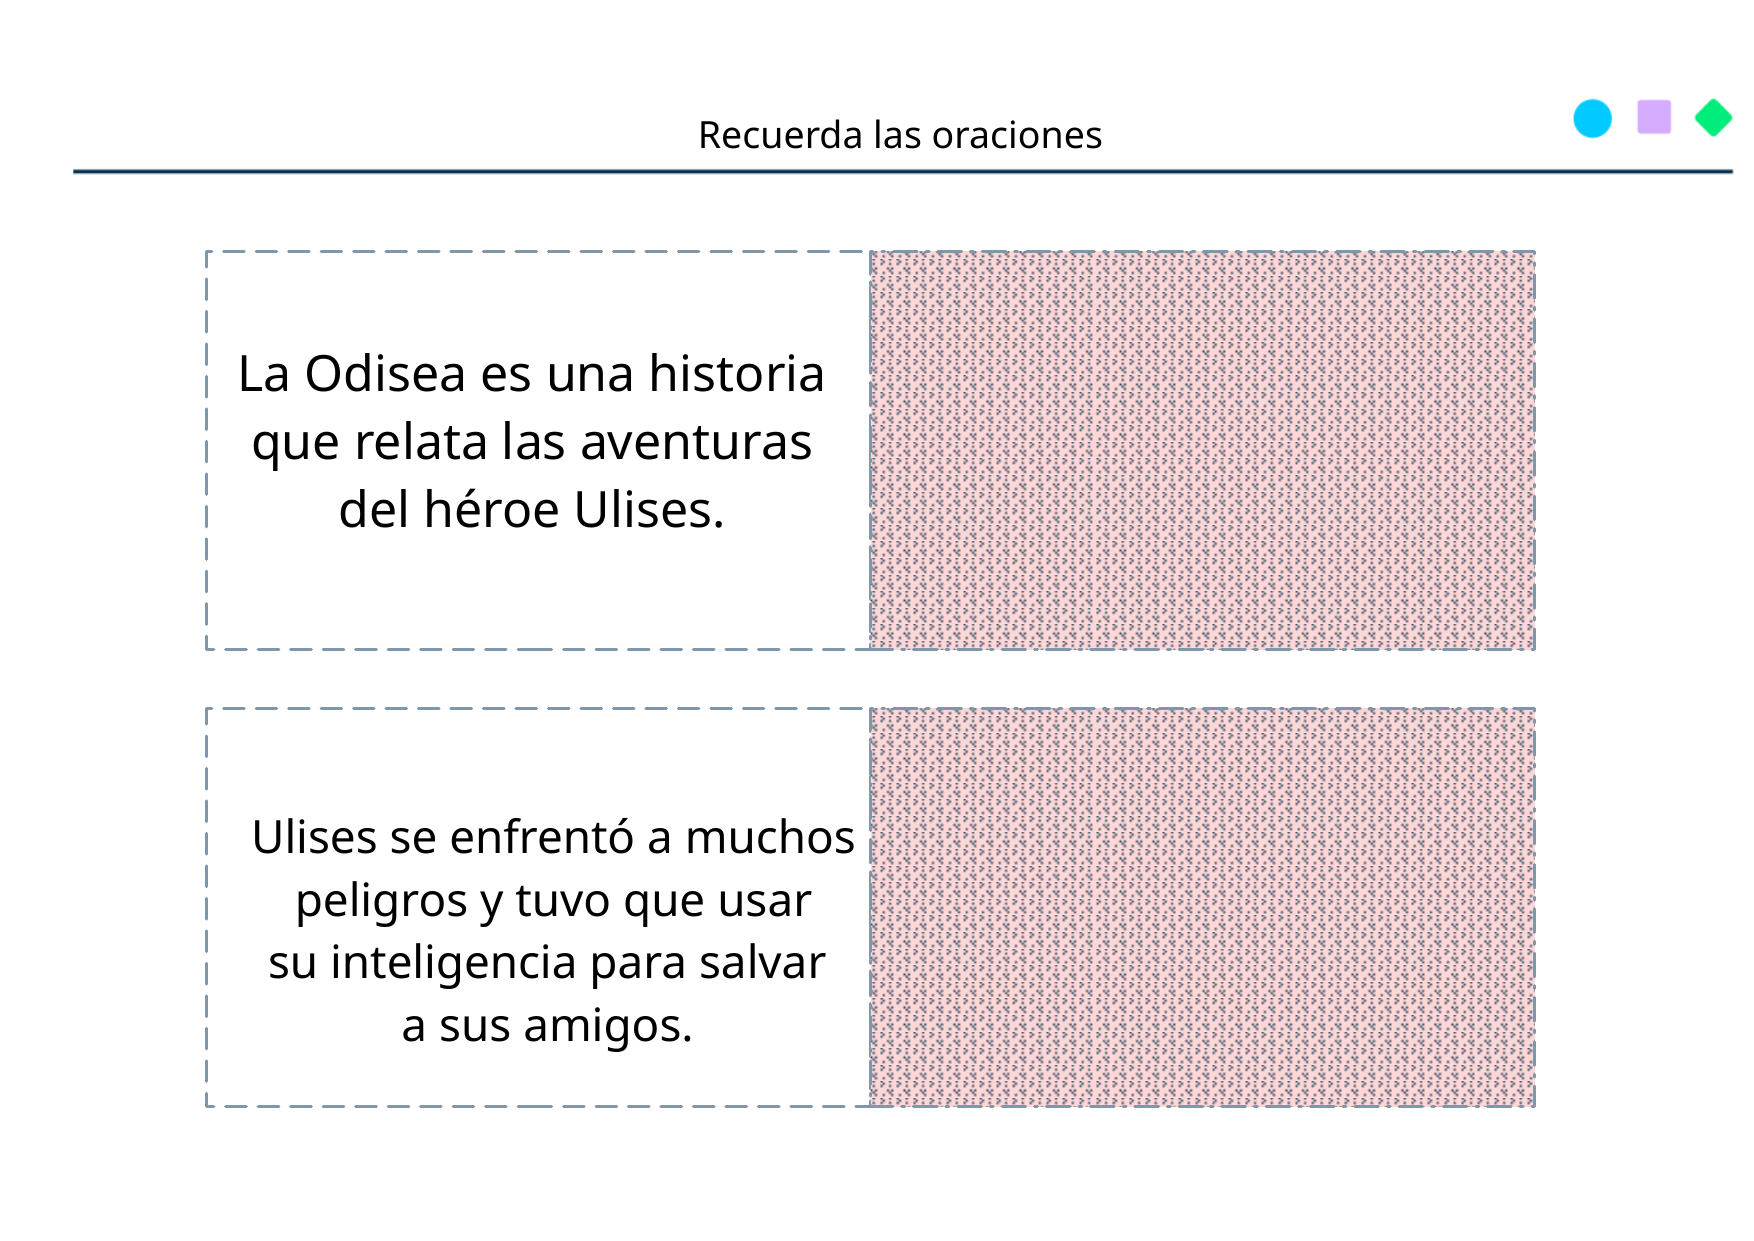

Recuerda las oraciones
La Odisea es una historia
que relata las aventuras
del héroe Ulises.
Ulises se enfrentó a muchos
 peligros y tuvo que usar
su inteligencia para salvar
a sus amigos.